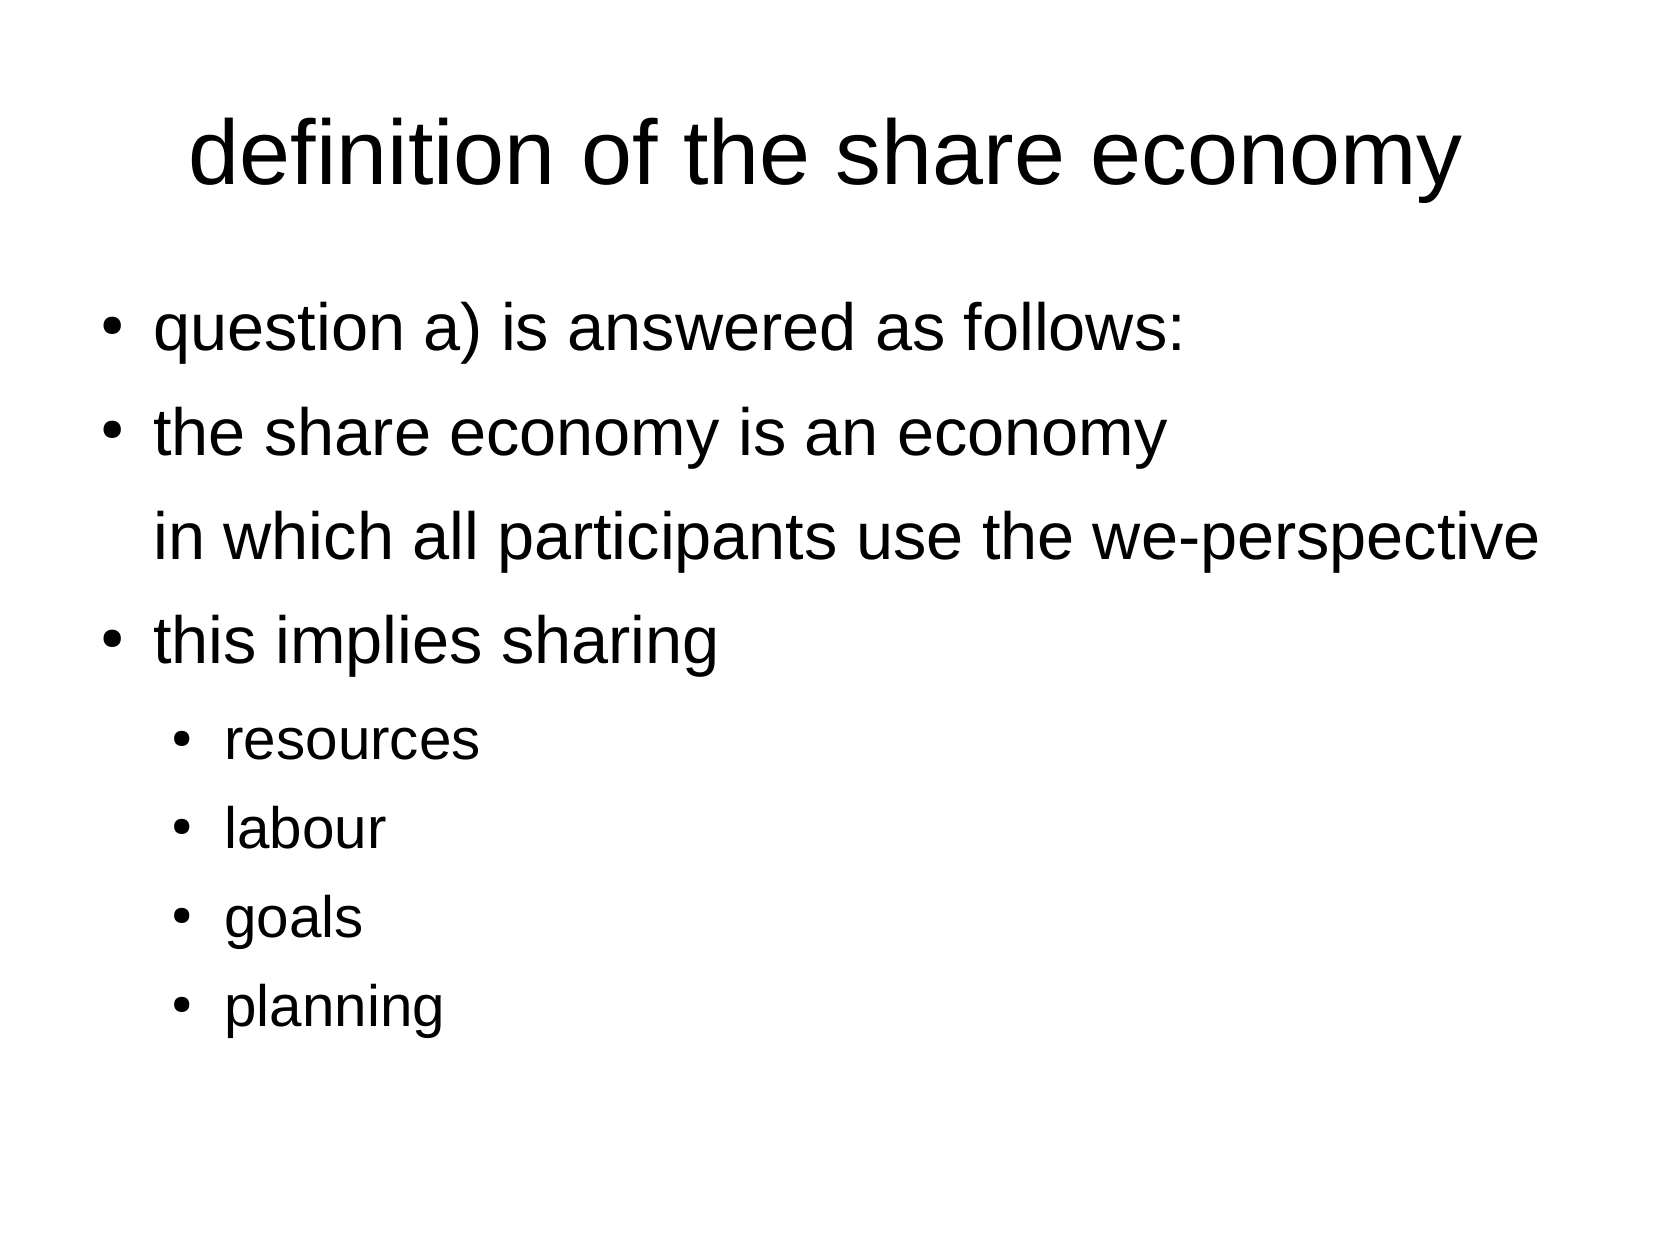

# definition of the share economy
question a) is answered as follows:
the share economy is an economy
in which all participants use the we-perspective
this implies sharing
resources
labour
goals
planning